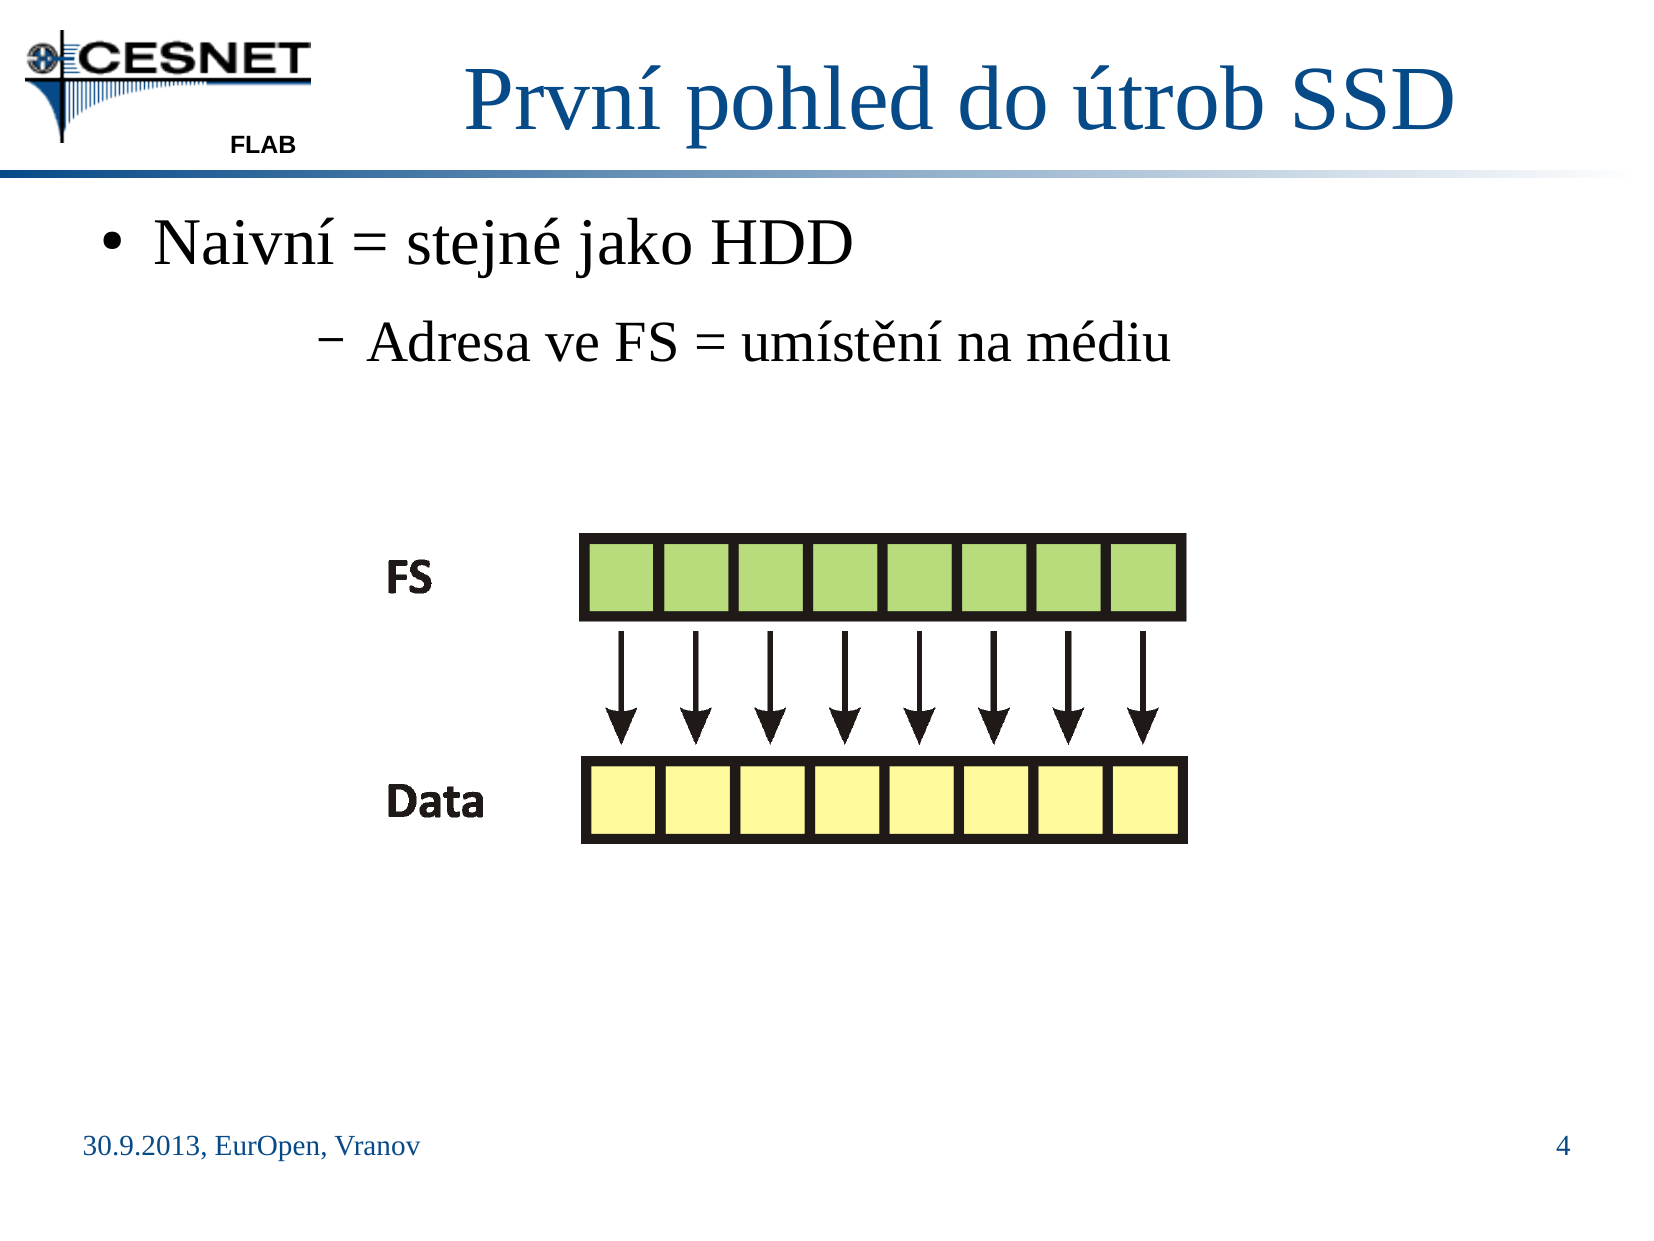

# První pohled do útrob SSD
Naivní = stejné jako HDD
Adresa ve FS = umístění na médiu
30.9.2013, EurOpen, Vranov
4